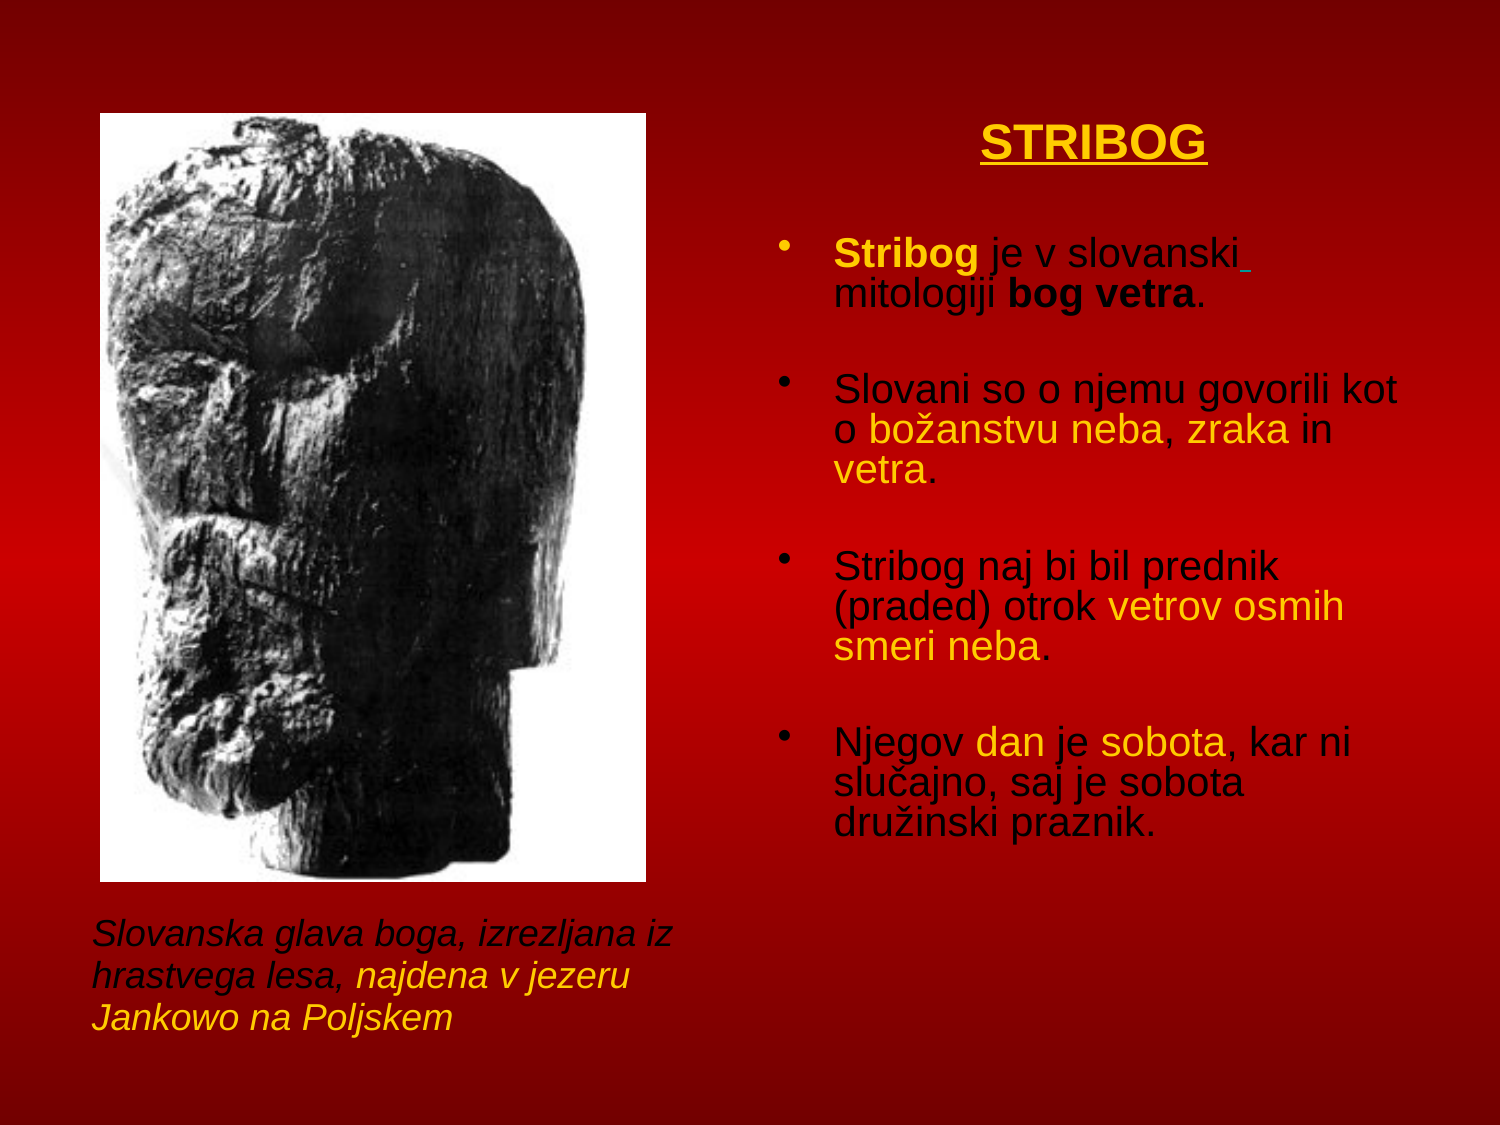

# STRIBOG
Stribog je v slovanski mitologiji bog vetra.
Slovani so o njemu govorili kot o božanstvu neba, zraka in vetra.
Stribog naj bi bil prednik (praded) otrok vetrov osmih smeri neba.
Njegov dan je sobota, kar ni slučajno, saj je sobota družinski praznik.
| Slovanska glava boga, izrezljana iz hrastvega lesa, najdena v jezeru Jankowo na Poljskem |
| --- |